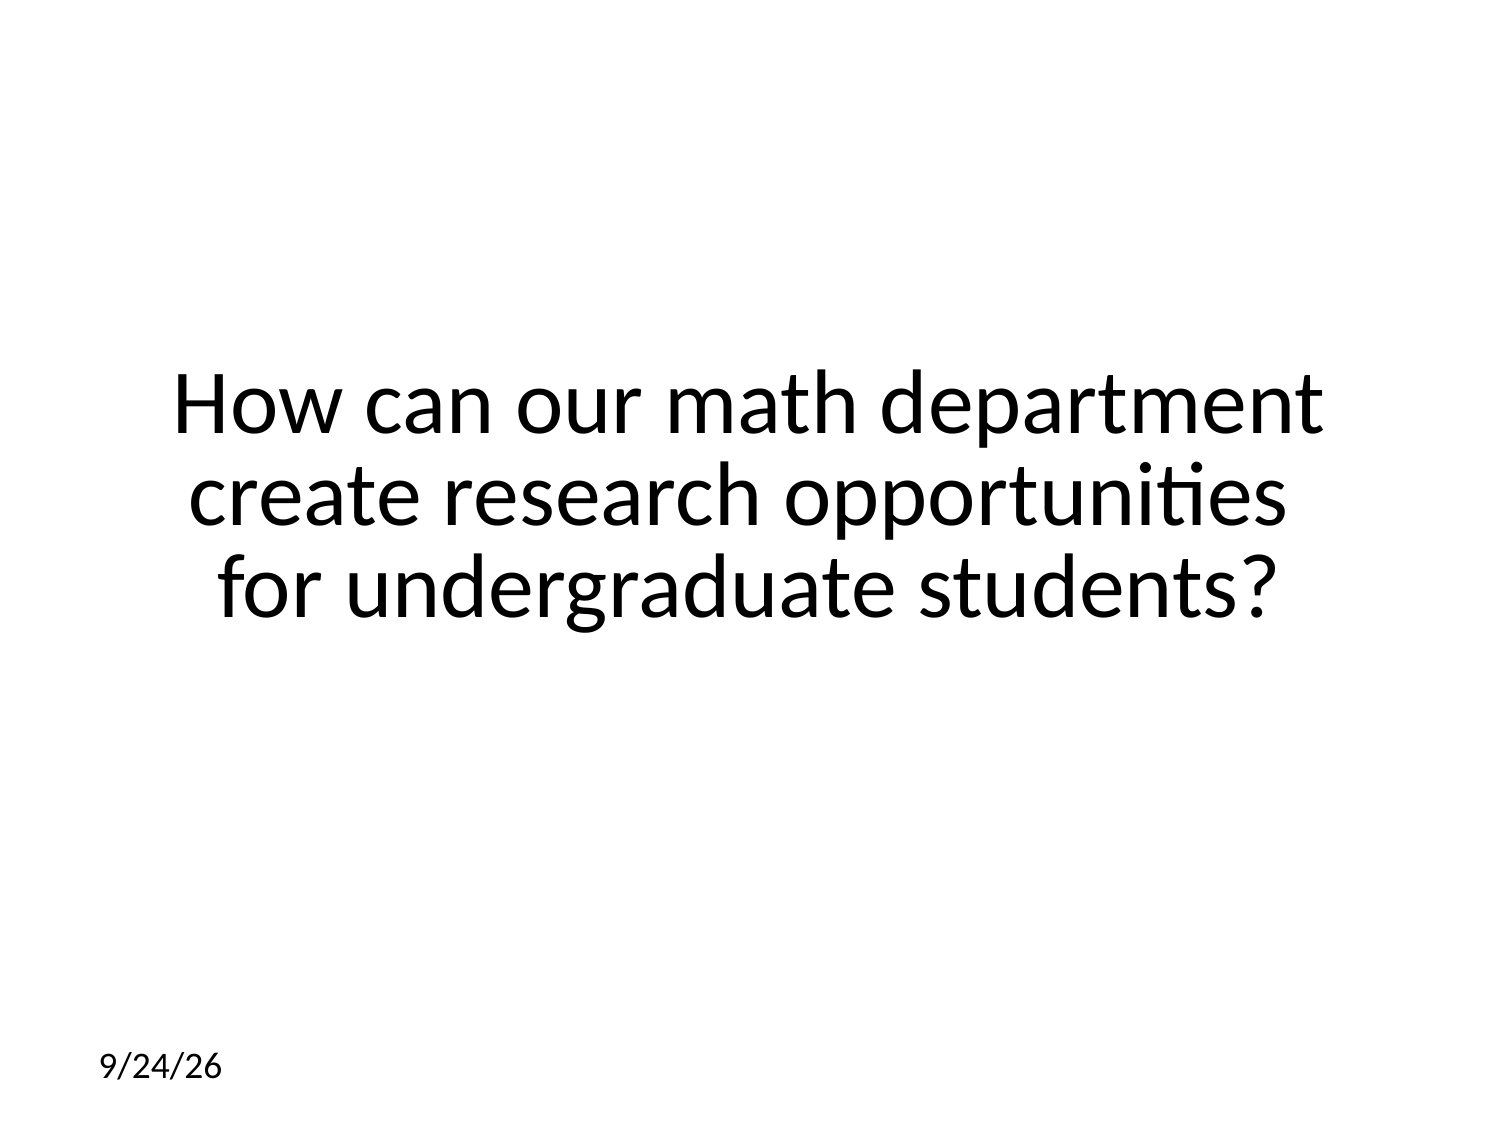

# How can our math department create research opportunities for undergraduate students?